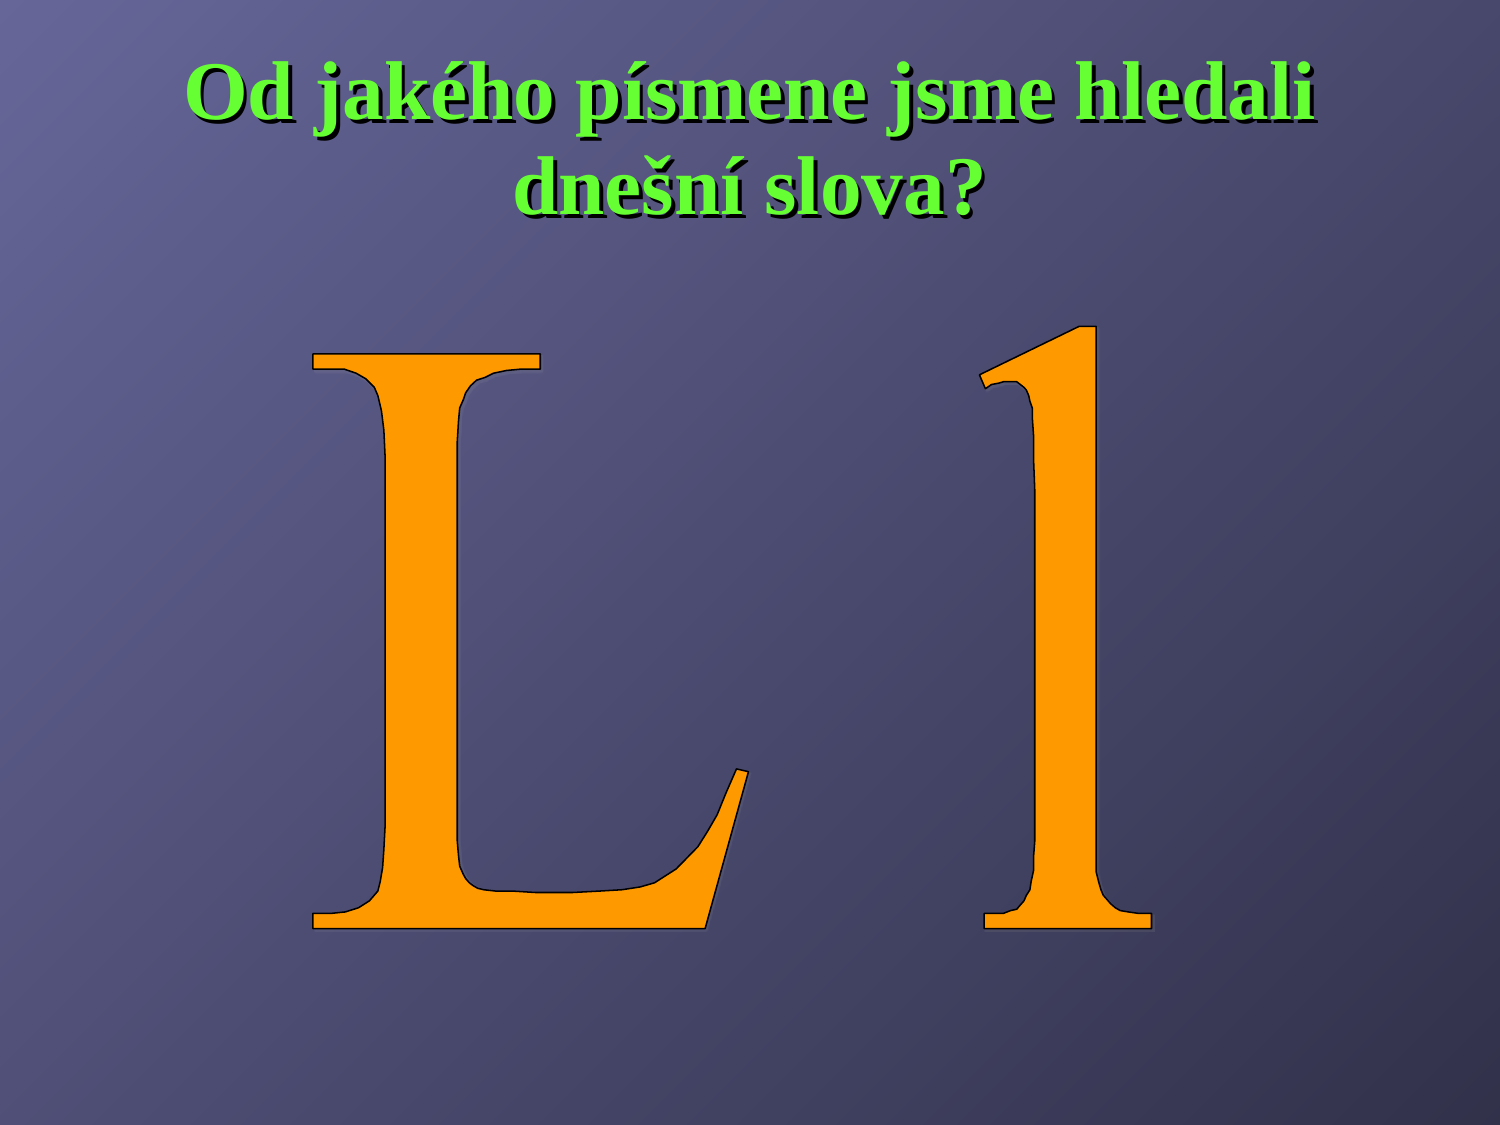

# Od jakého písmene jsme hledali dnešní slova?